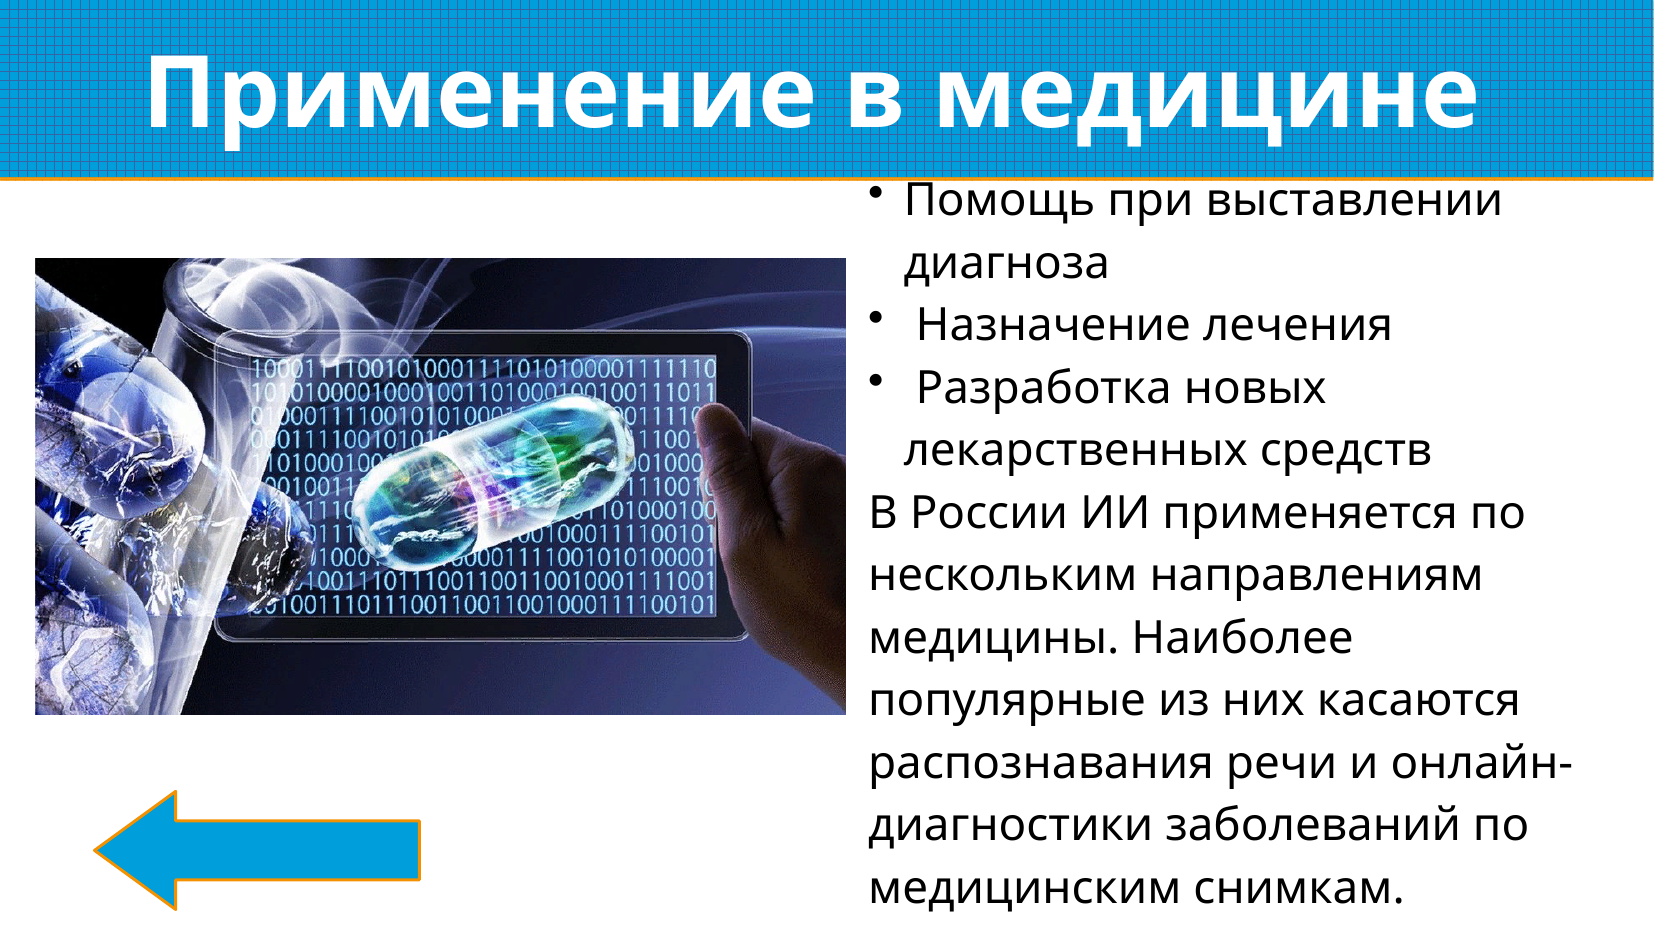

Применение в медицине
Помощь при выставлении диагноза
 Назначение лечения
 Разработка новых лекарственных средств
В России ИИ применяется по нескольким направлениям медицины. Наиболее популярные из них касаются распознавания речи и онлайн-диагностики заболеваний по медицинским снимкам.